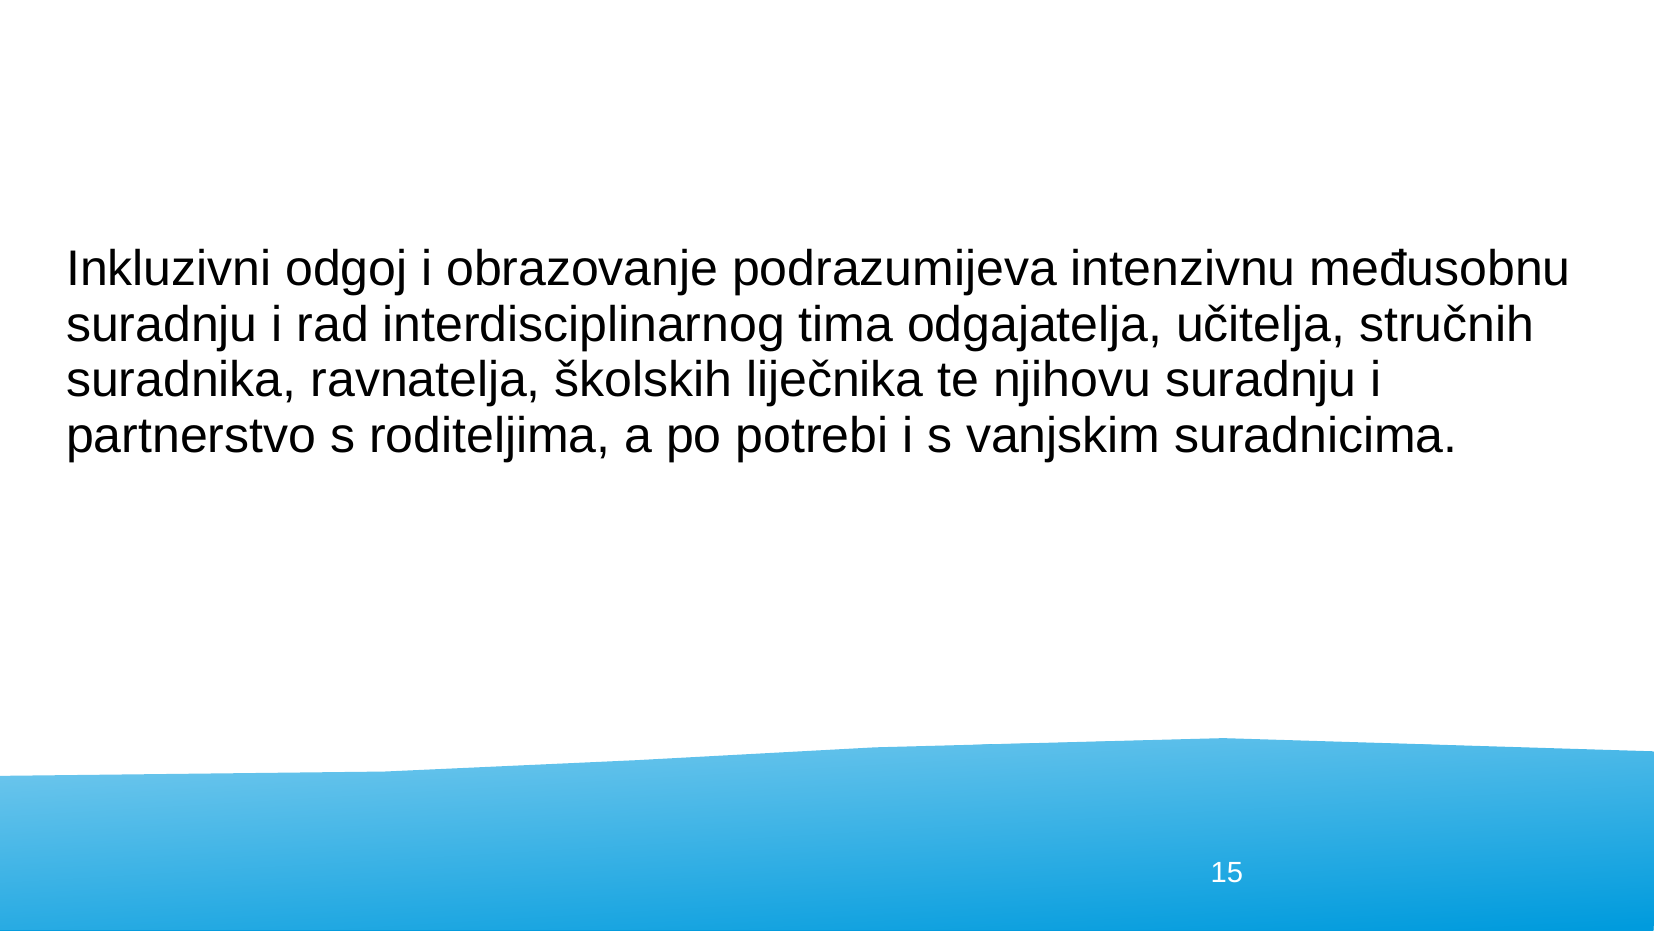

# Inkluzivni odgoj i obrazovanje podrazumijeva intenzivnu međusobnu suradnju i rad interdisciplinarnog tima odgajatelja, učitelja, stručnih suradnika, ravnatelja, školskih liječnika te njihovu suradnju i partnerstvo s roditeljima, a po potrebi i s vanjskim suradnicima.